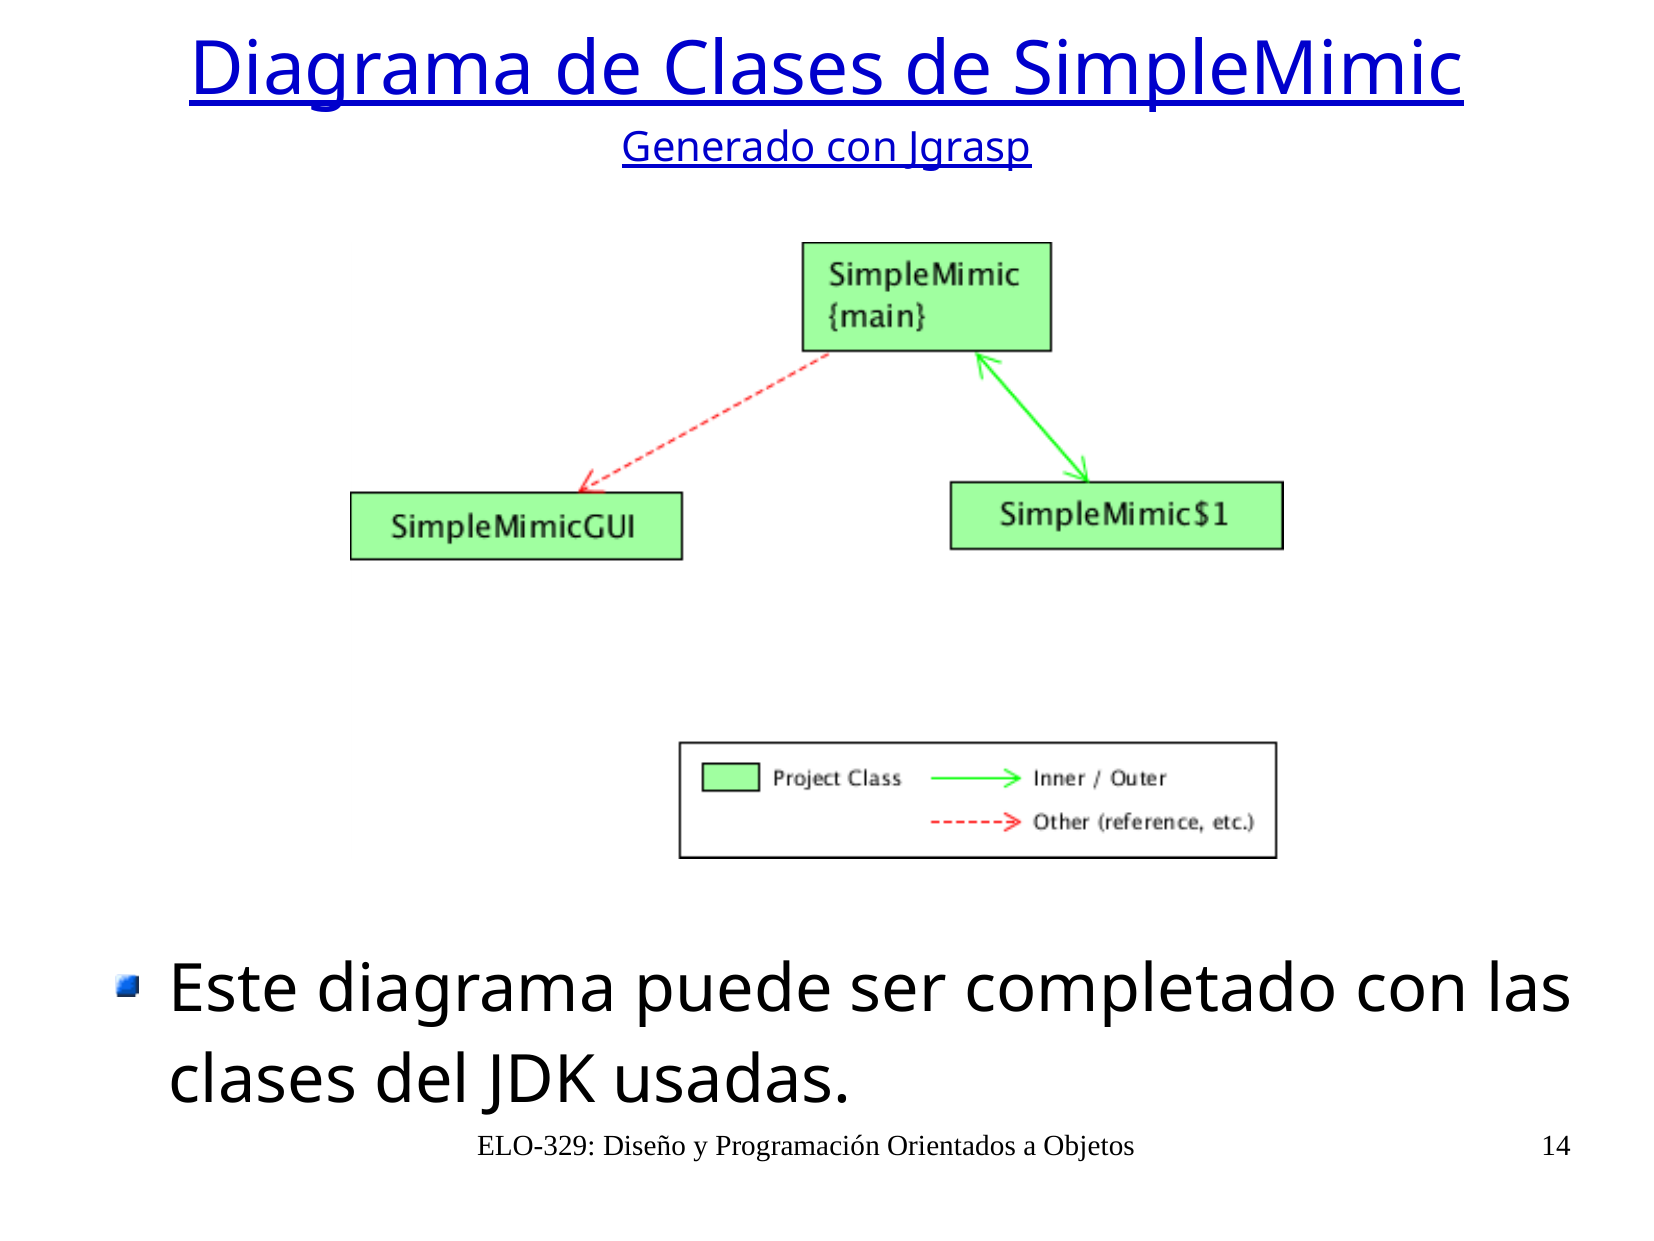

# Diagrama de Clases de SimpleMimic Generado con Jgrasp
Este diagrama puede ser completado con las clases del JDK usadas.
14